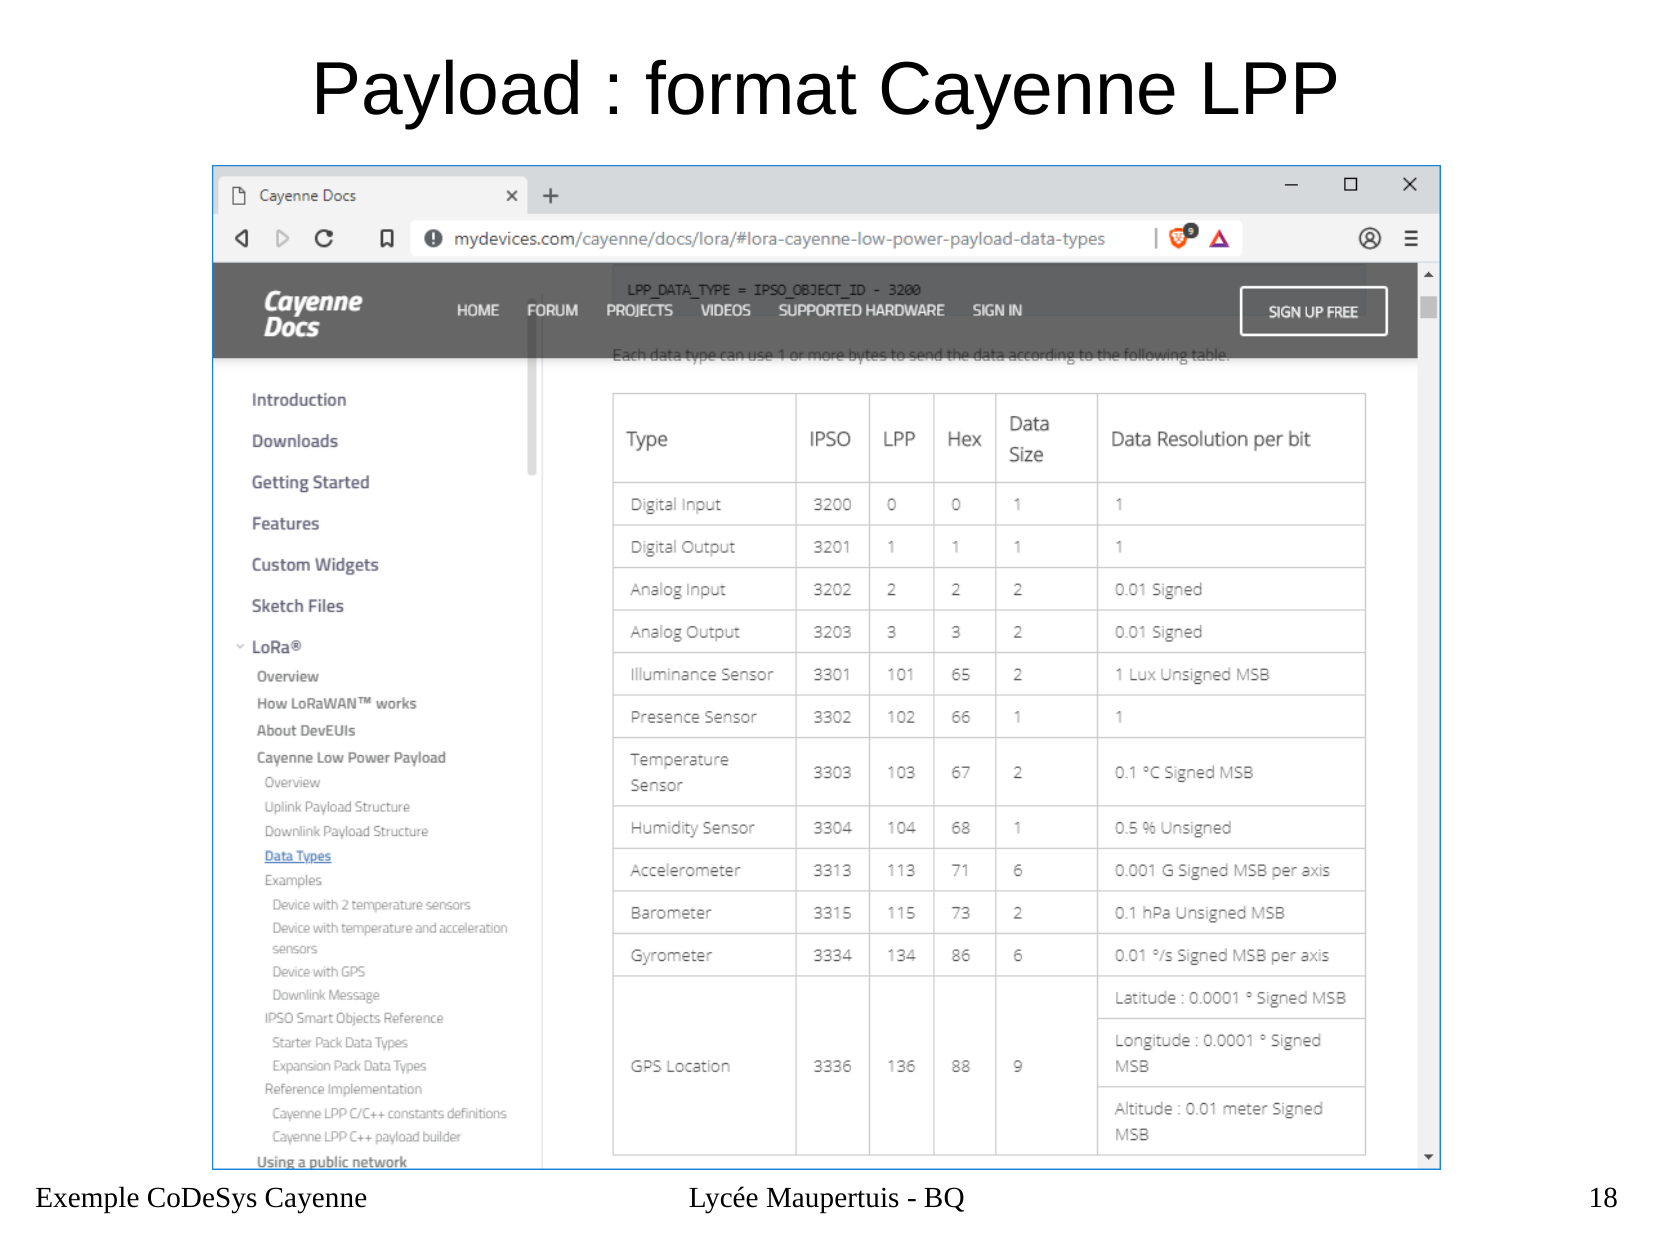

# Payload : format Cayenne LPP
Exemple CoDeSys Cayenne
Lycée Maupertuis - BQ
18